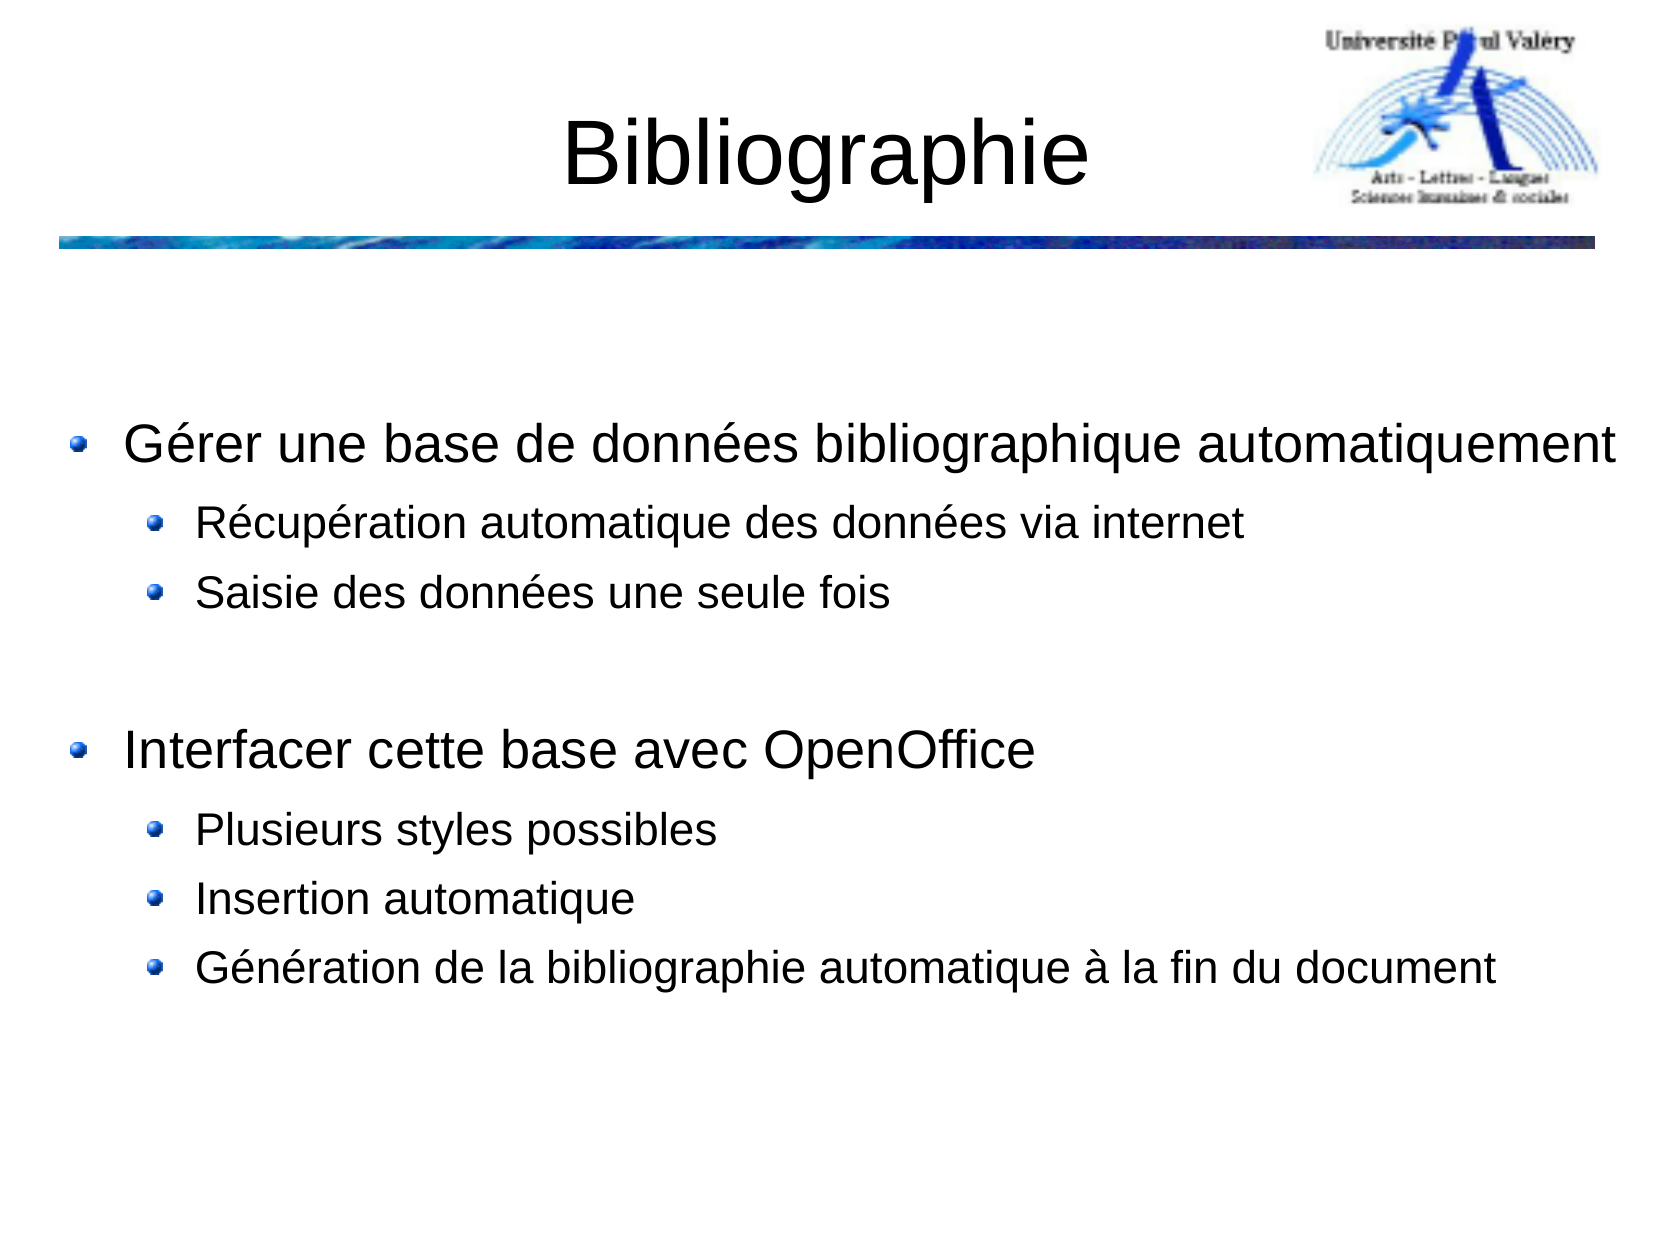

# Bibliographie
Gérer une base de données bibliographique automatiquement
Récupération automatique des données via internet
Saisie des données une seule fois
Interfacer cette base avec OpenOffice
Plusieurs styles possibles
Insertion automatique
Génération de la bibliographie automatique à la fin du document